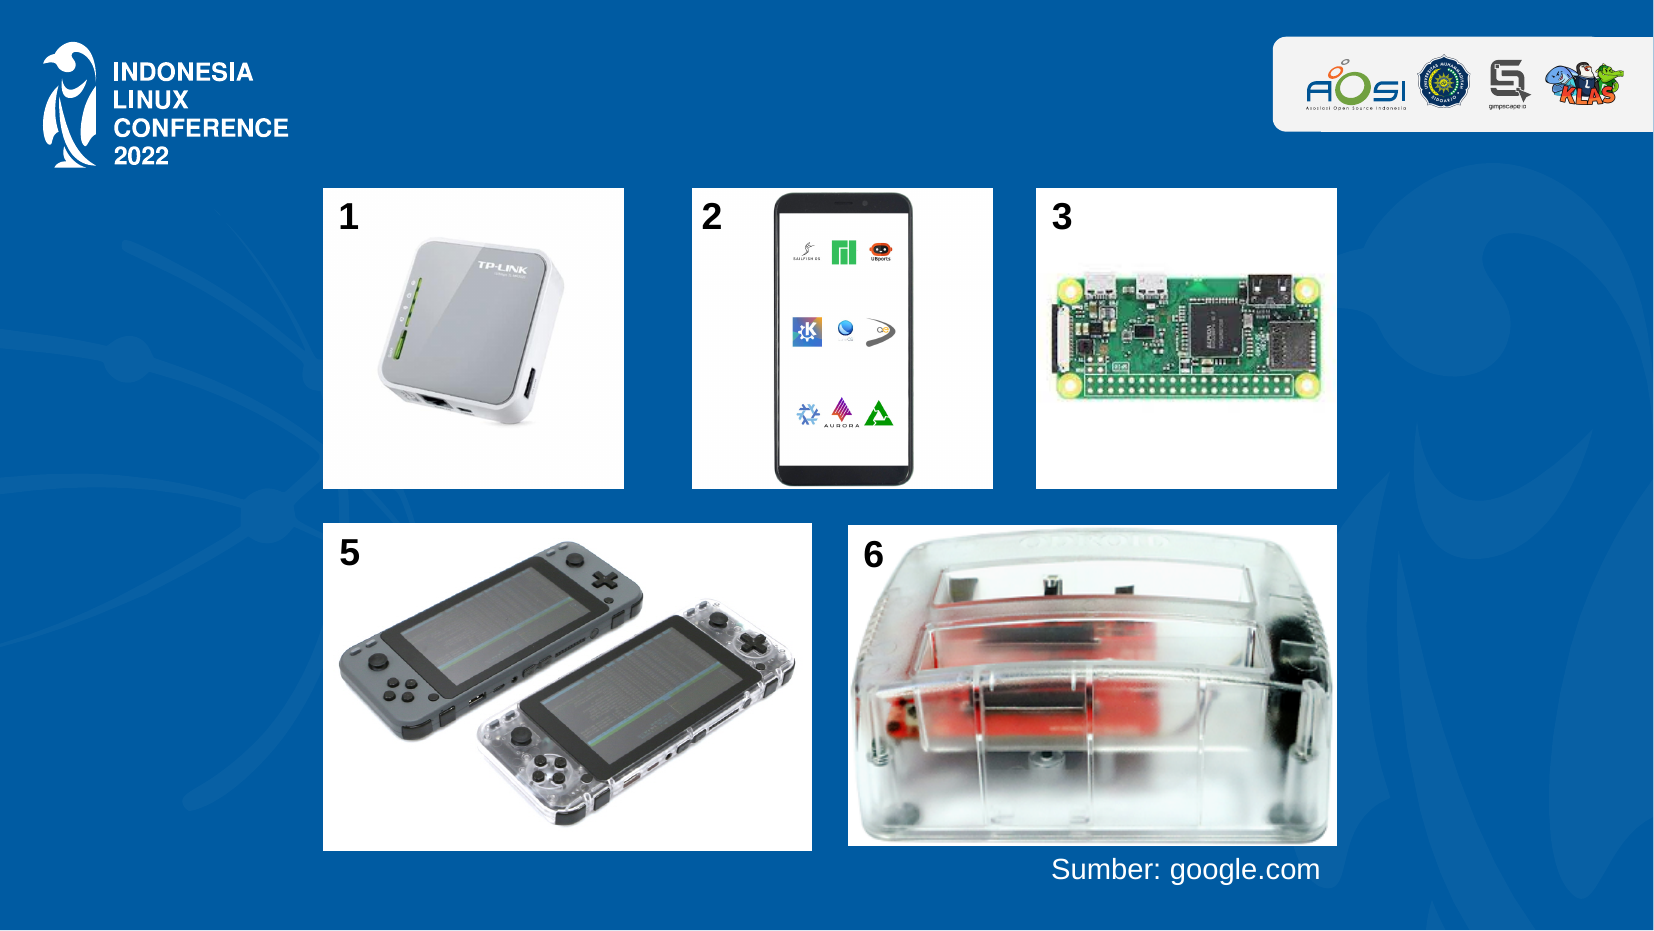

1
2
3
5
6
Sumber: google.com